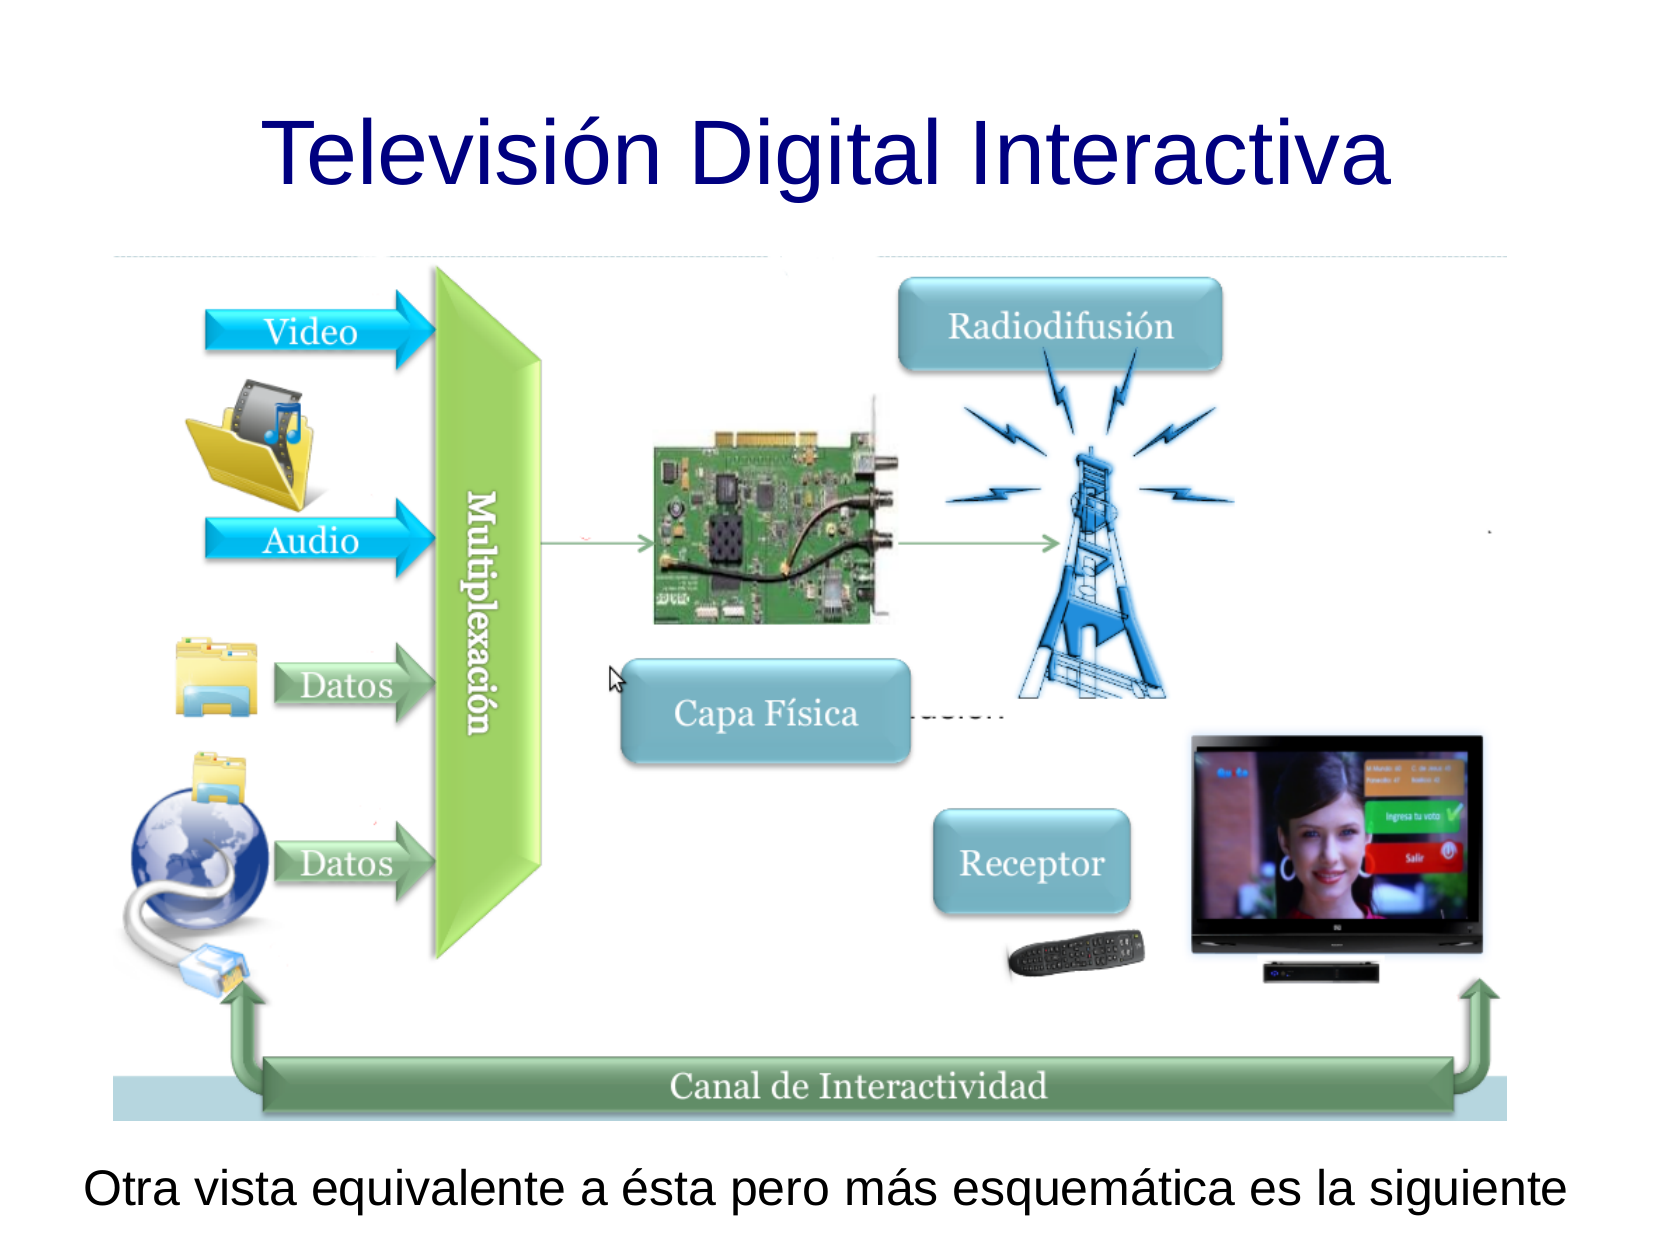

# Televisión Digital Interactiva
Otra vista equivalente a ésta pero más esquemática es la siguiente